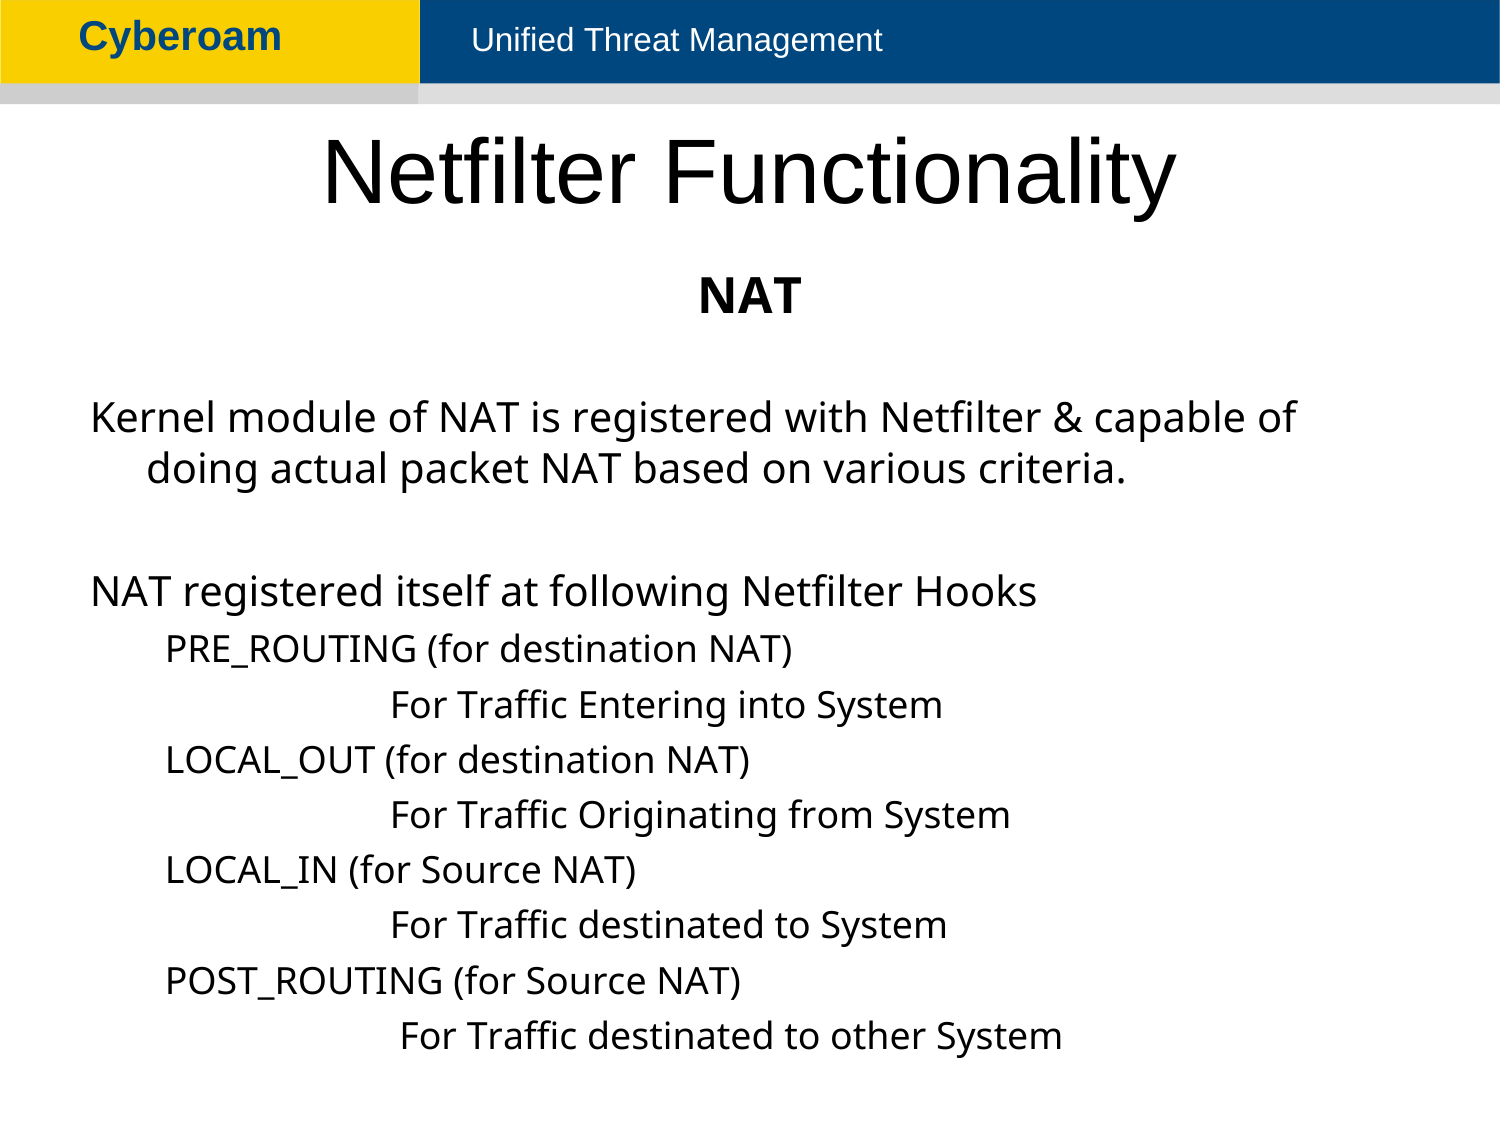

# Netfilter Functionality
NAT
Kernel module of NAT is registered with Netfilter & capable of doing actual packet NAT based on various criteria.
NAT registered itself at following Netfilter Hooks
PRE_ROUTING (for destination NAT)
			For Traffic Entering into System
LOCAL_OUT (for destination NAT)
 	For Traffic Originating from System
LOCAL_IN (for Source NAT)
 	For Traffic destinated to System
POST_ROUTING (for Source NAT)
			 For Traffic destinated to other System